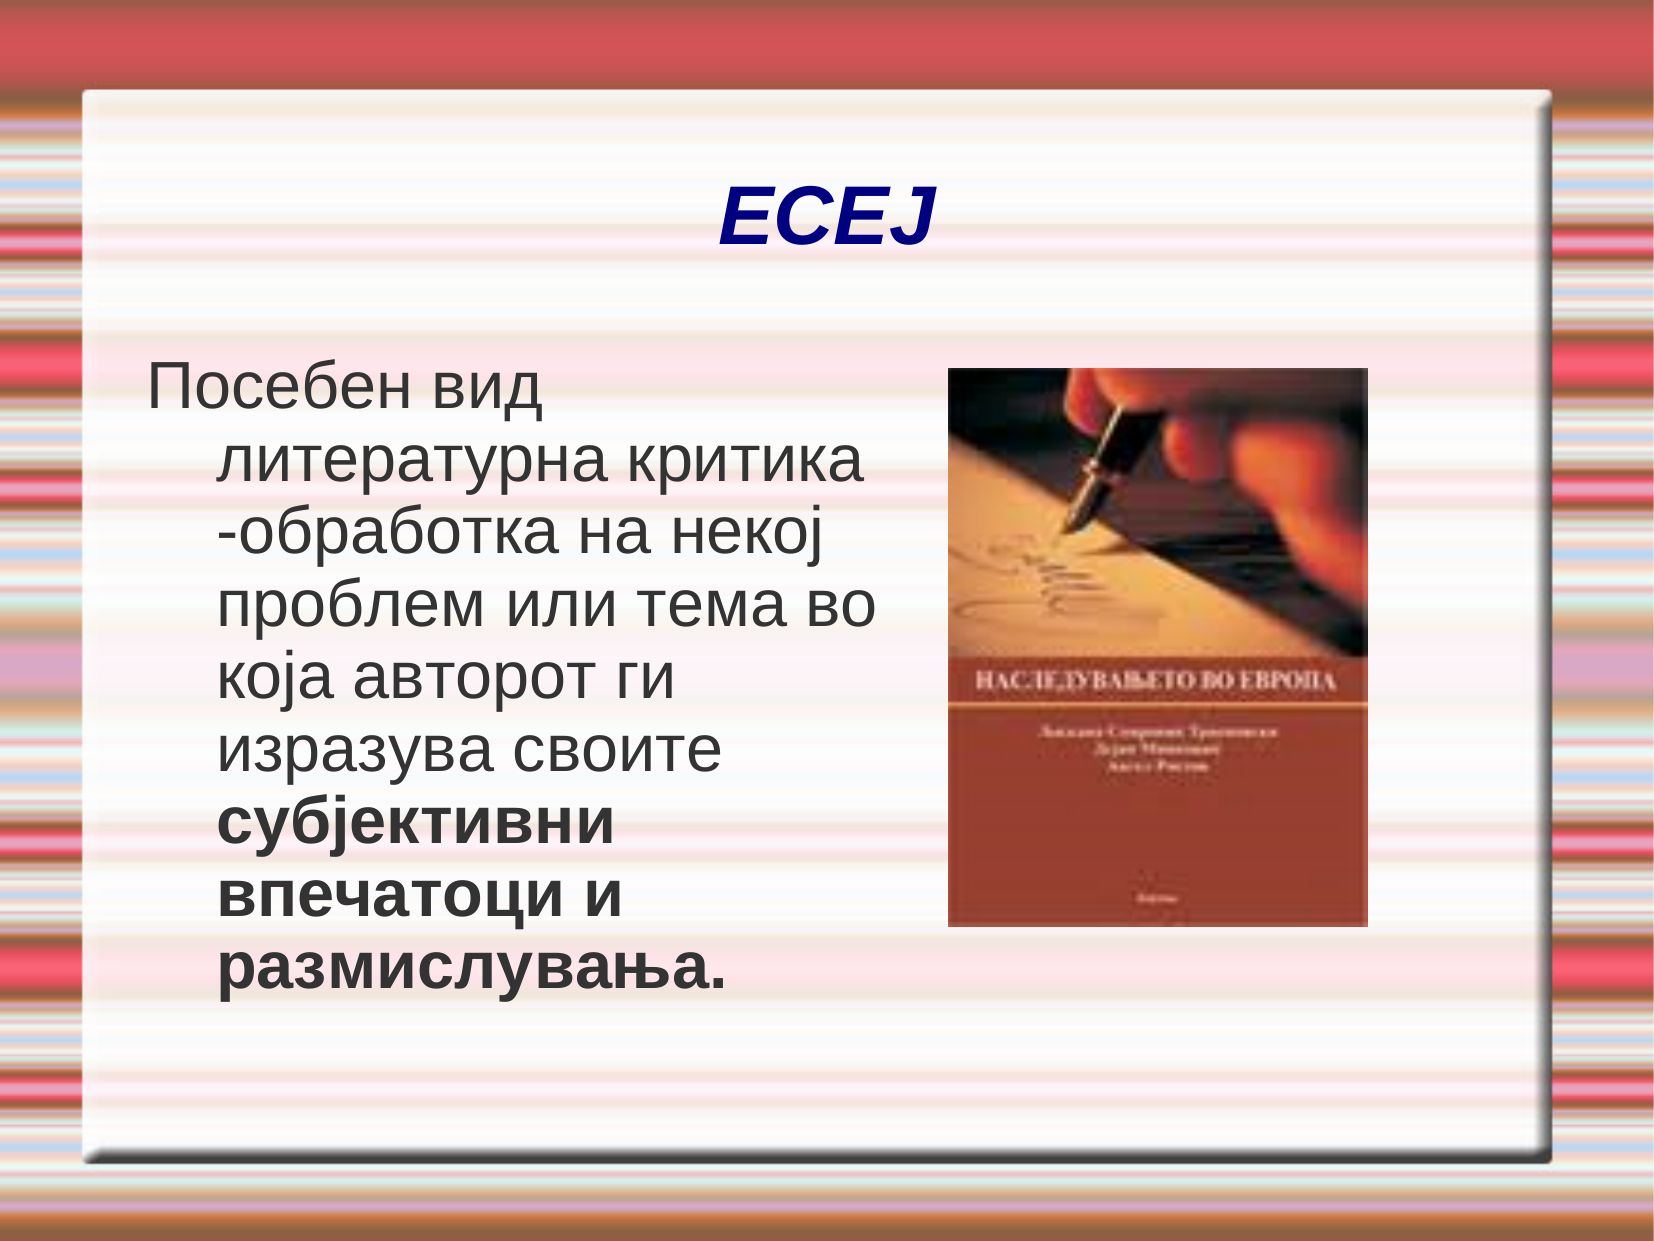

# ЕСЕЈ
Посебен вид литературна критика -обработка на некој проблем или тема во која авторот ги изразува своите субјективни впечатоци и размислувања.